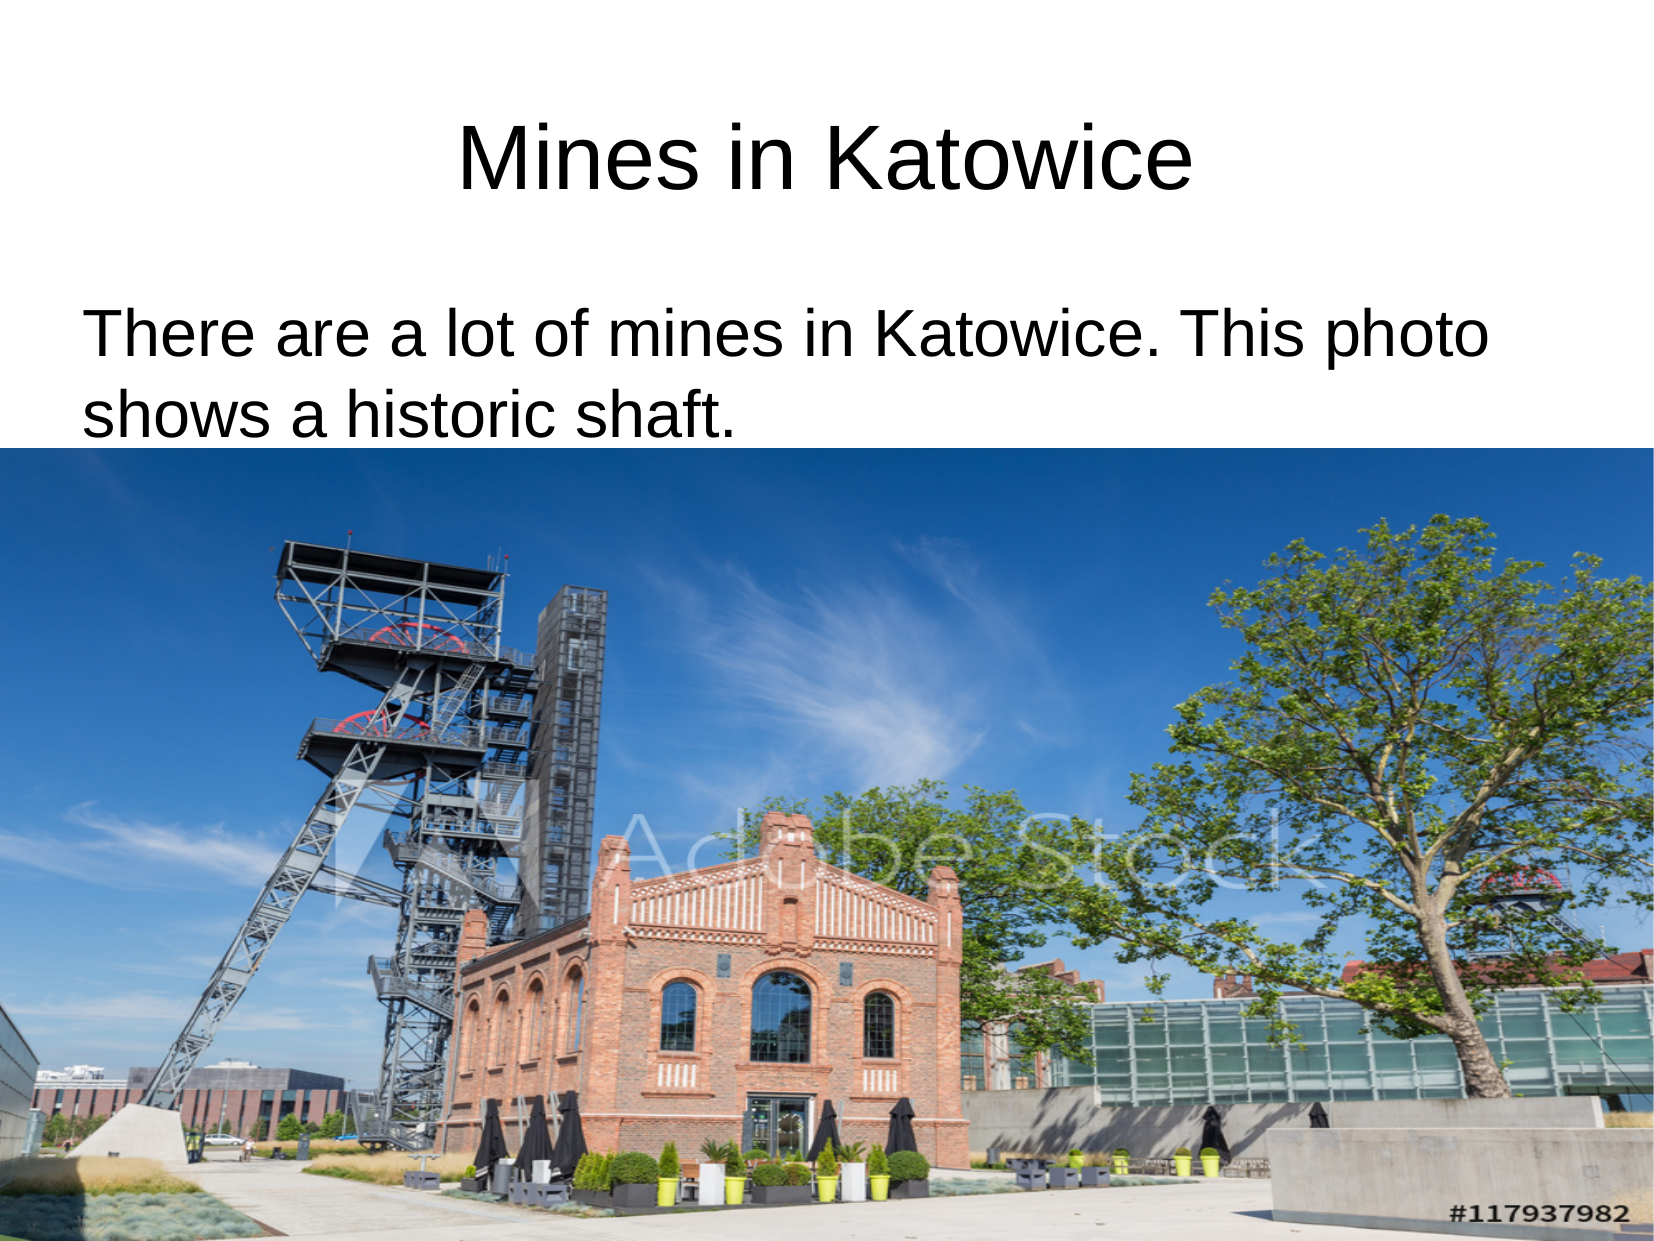

# Mines in Katowice
There are a lot of mines in Katowice. This photo shows a historic shaft.